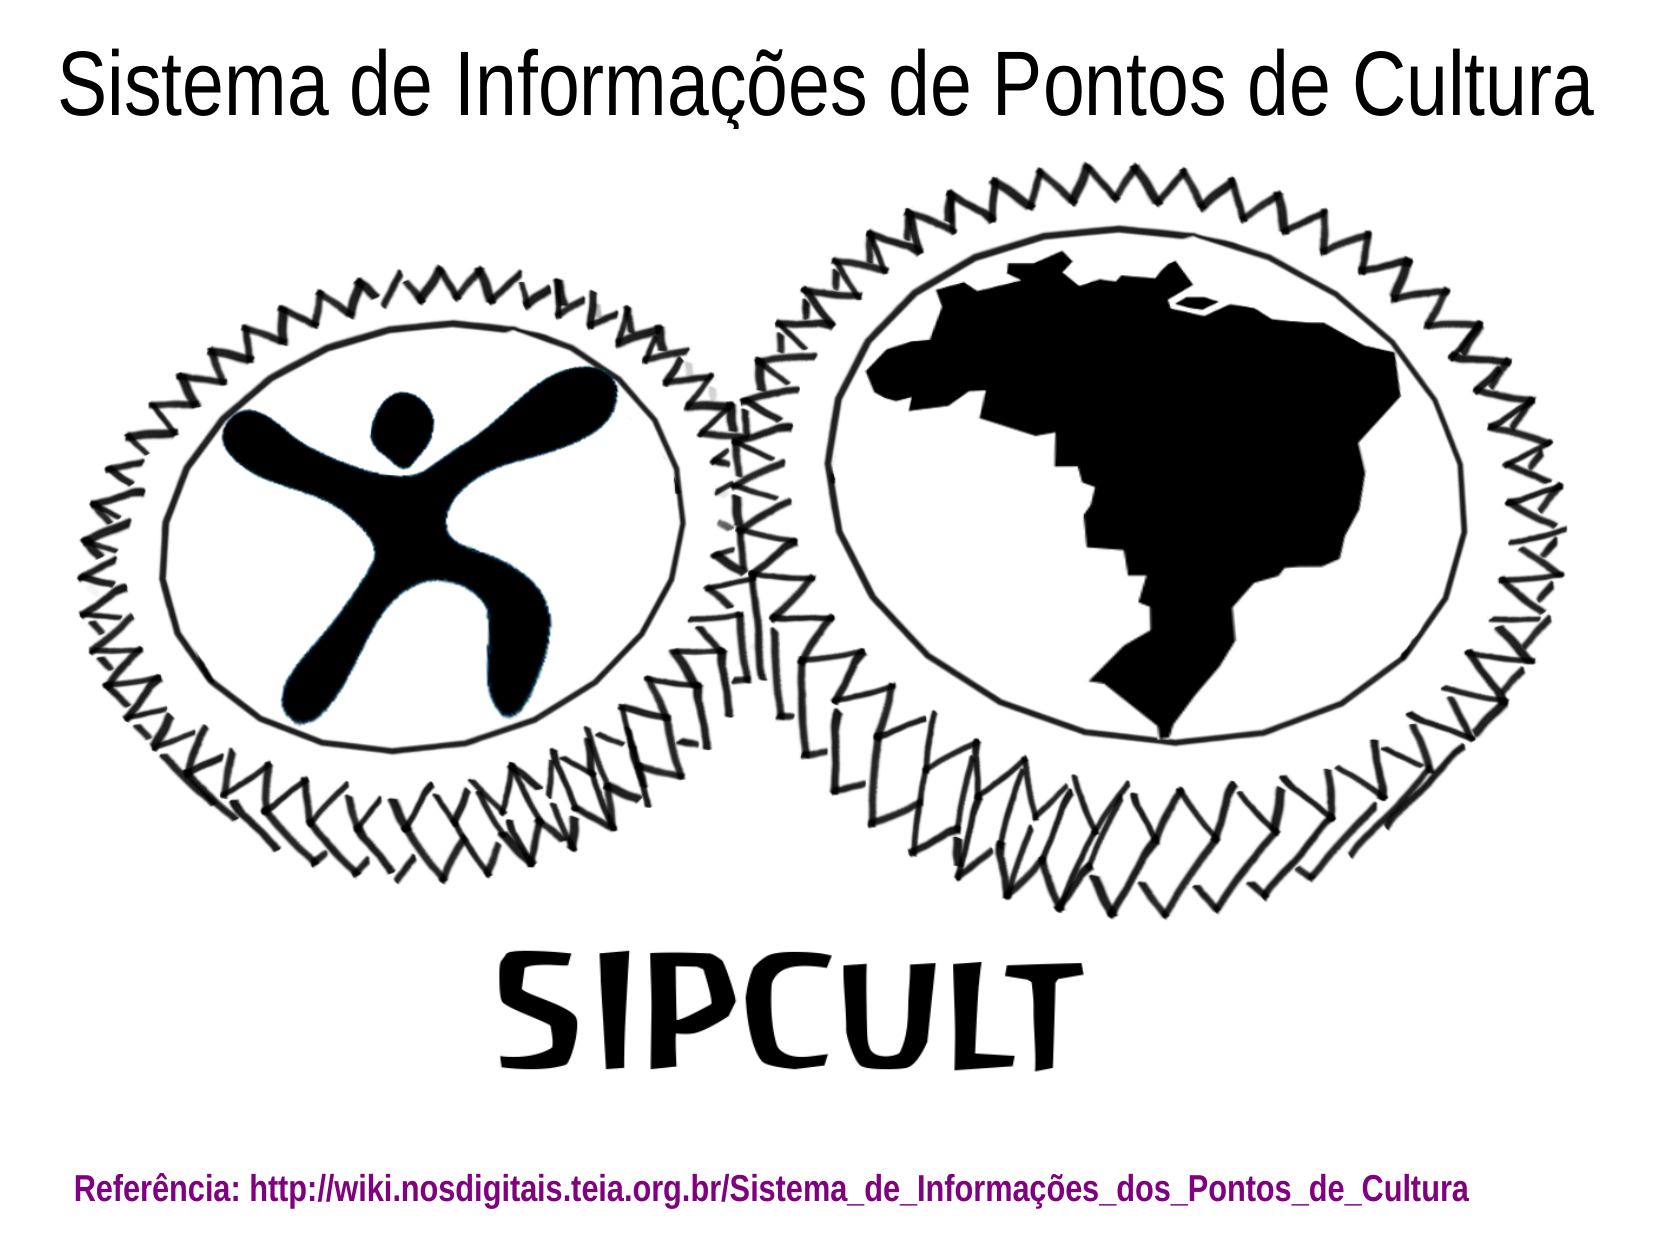

# Sistema de Informações de Pontos de Cultura
Referência: http://wiki.nosdigitais.teia.org.br/Sistema_de_Informações_dos_Pontos_de_Cultura